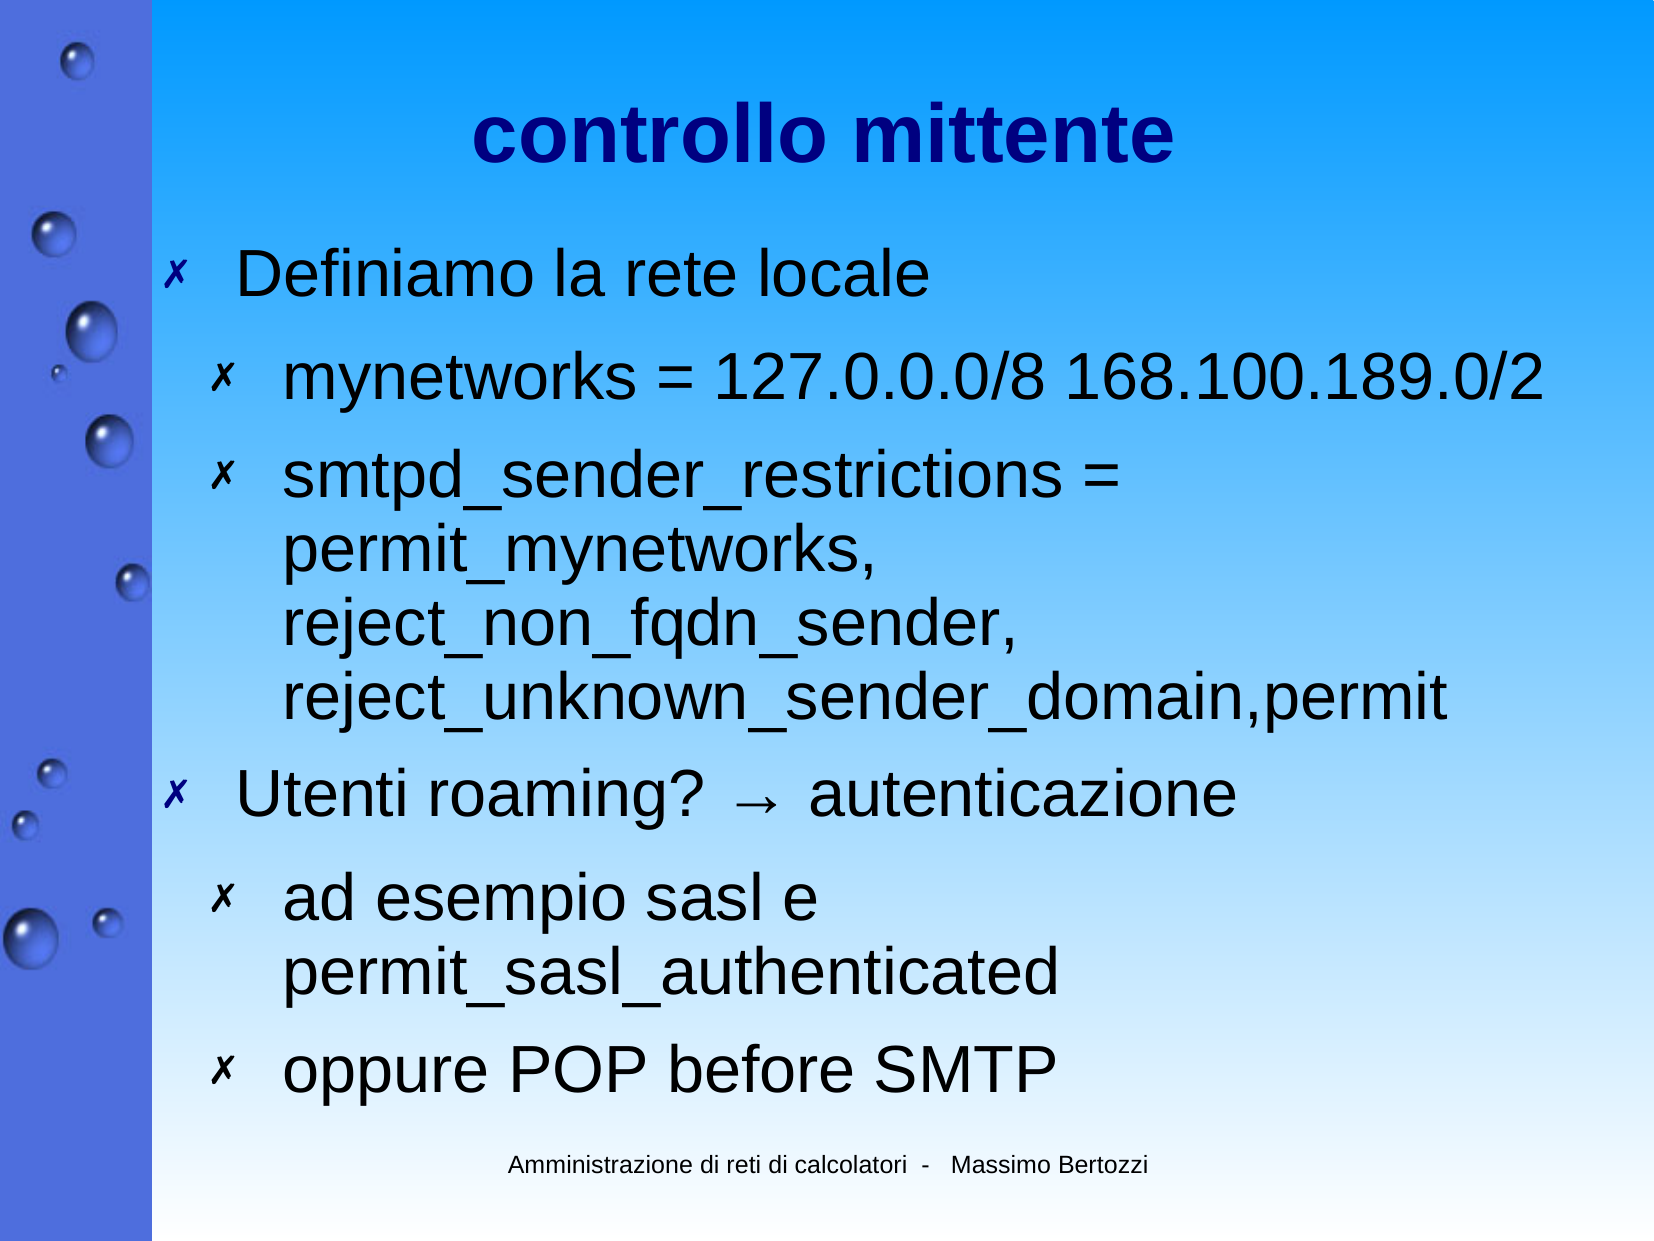

# controllo mittente
Definiamo la rete locale
mynetworks = 127.0.0.0/8 168.100.189.0/2
smtpd_sender_restrictions = permit_mynetworks, reject_non_fqdn_sender, reject_unknown_sender_domain,permit
Utenti roaming? → autenticazione
ad esempio sasl e permit_sasl_authenticated
oppure POP before SMTP